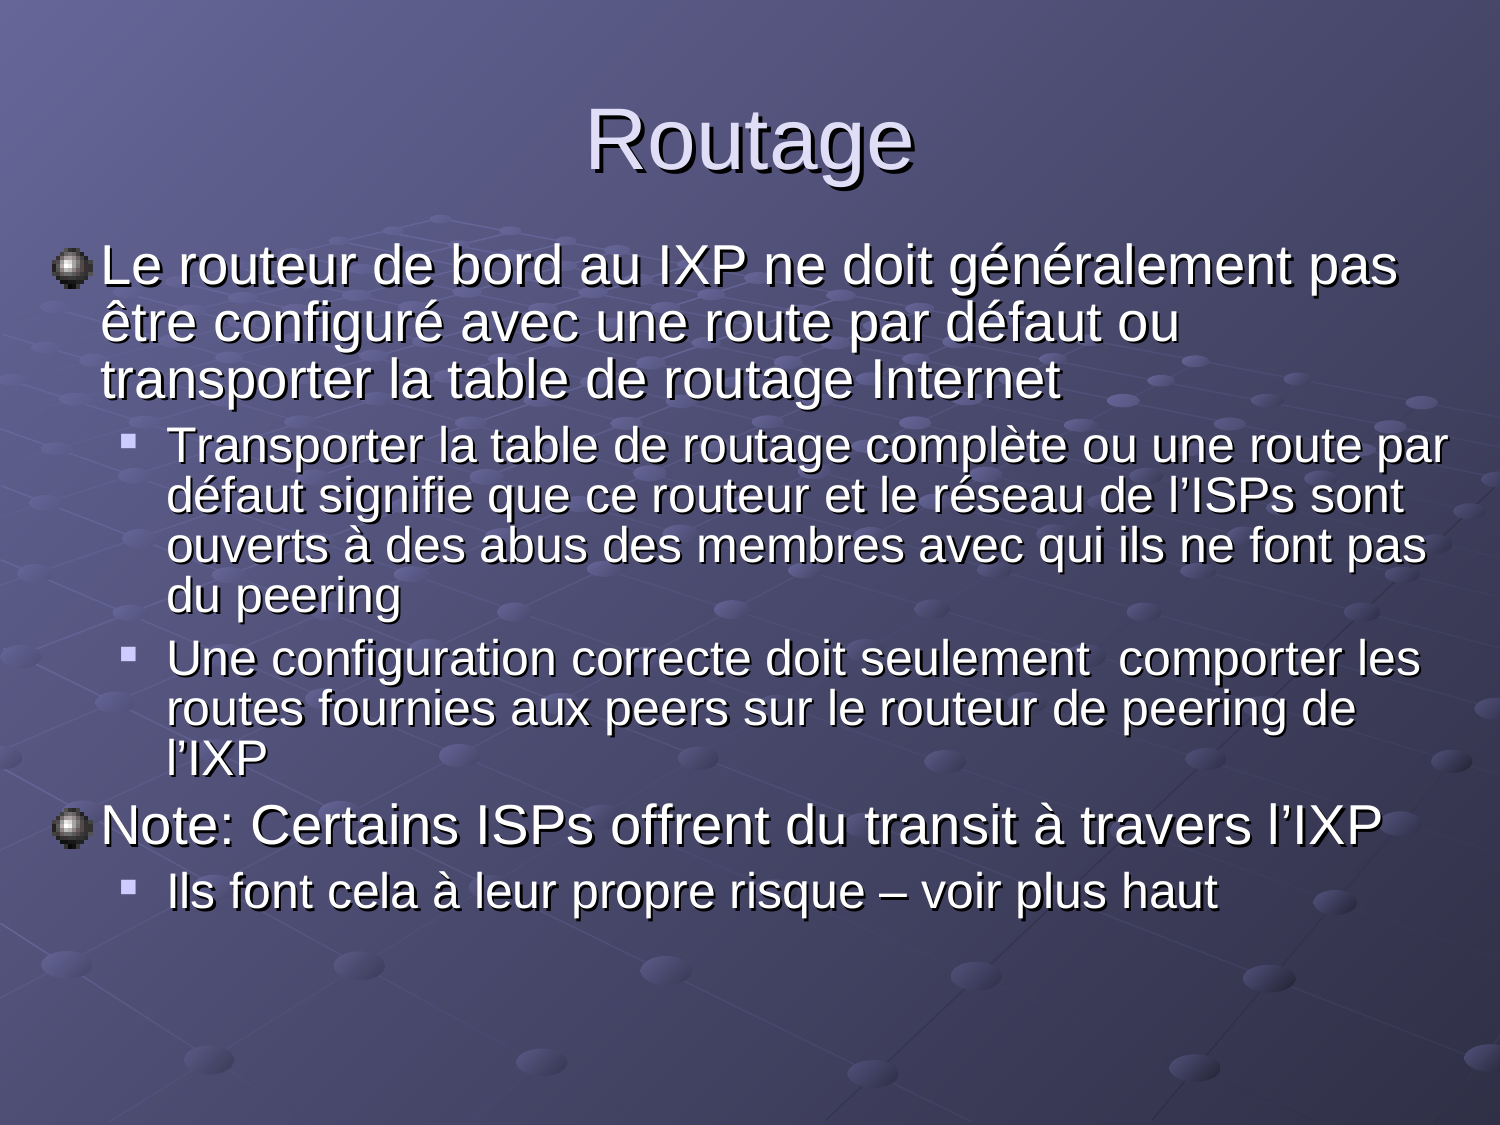

# Routage
Le routeur de bord au IXP ne doit généralement pas être configuré avec une route par défaut ou transporter la table de routage Internet
Transporter la table de routage complète ou une route par défaut signifie que ce routeur et le réseau de l’ISPs sont ouverts à des abus des membres avec qui ils ne font pas du peering
Une configuration correcte doit seulement comporter les routes fournies aux peers sur le routeur de peering de l’IXP
Note: Certains ISPs offrent du transit à travers l’IXP
Ils font cela à leur propre risque – voir plus haut